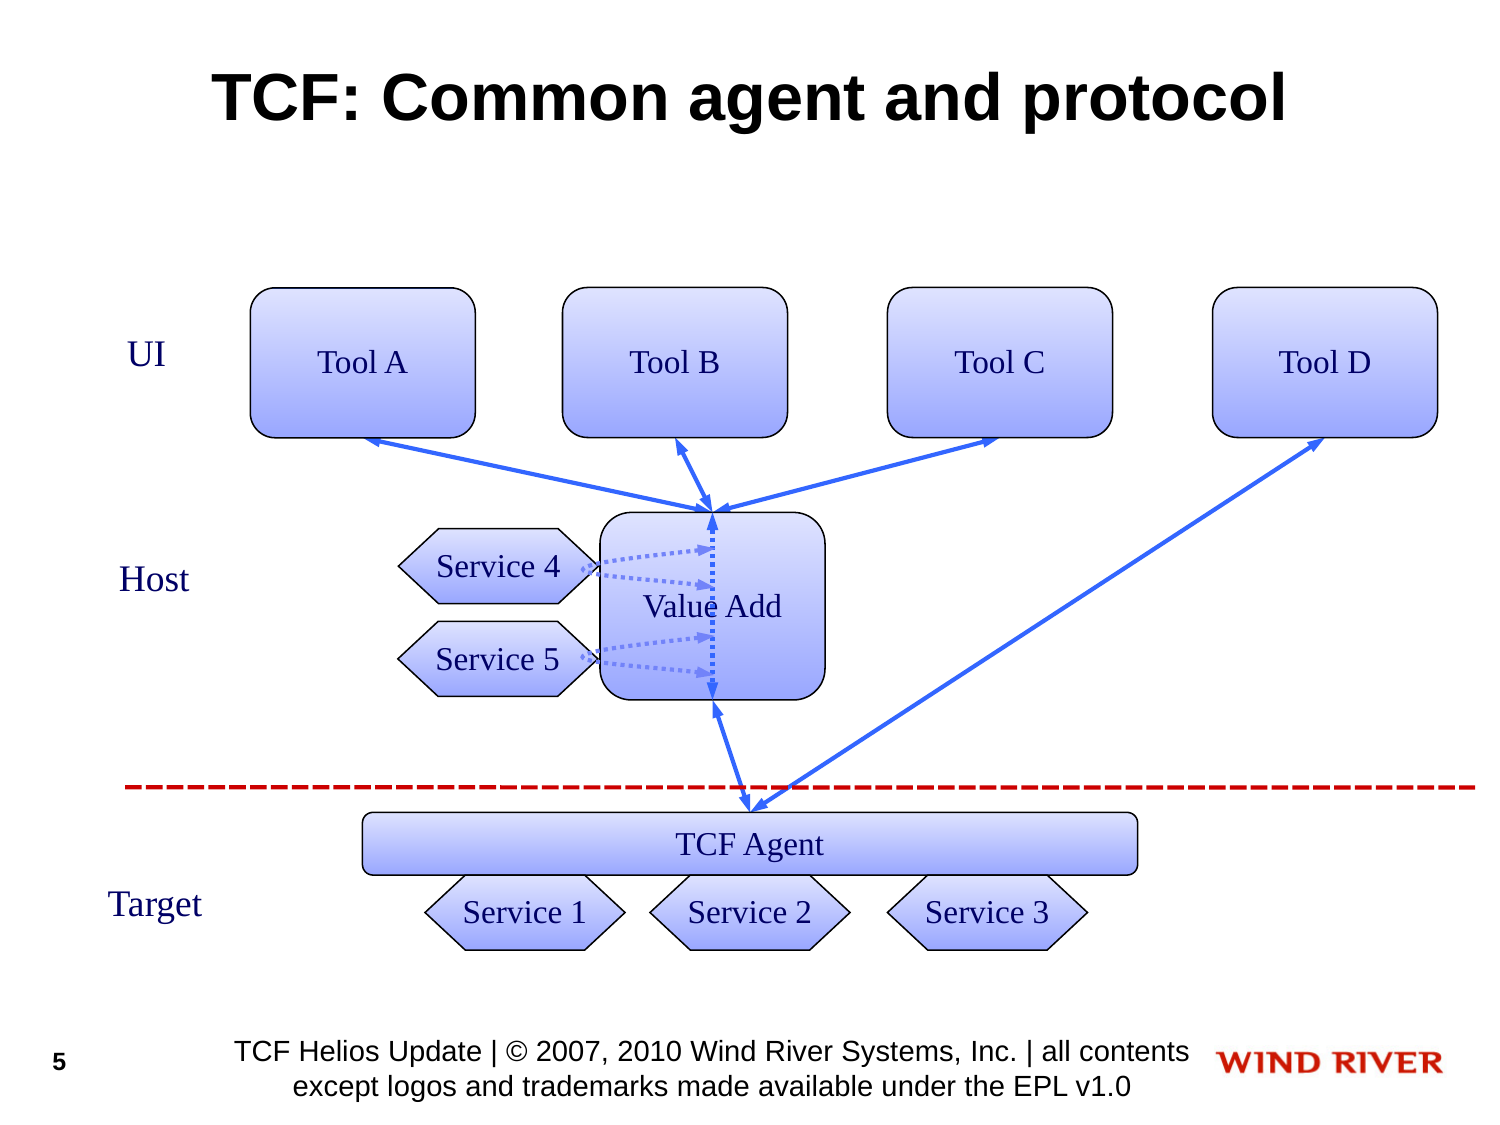

# TCF: Common agent and protocol
Tool B
Tool C
Tool D
Tool A
UI
Value Add
Service 4
Host
Service 5
TCF Agent
Target
Service 1
Service 2
Service 3
TCF Helios Update | © 2007, 2010 Wind River Systems, Inc. | all contents except logos and trademarks made available under the EPL v1.0
4